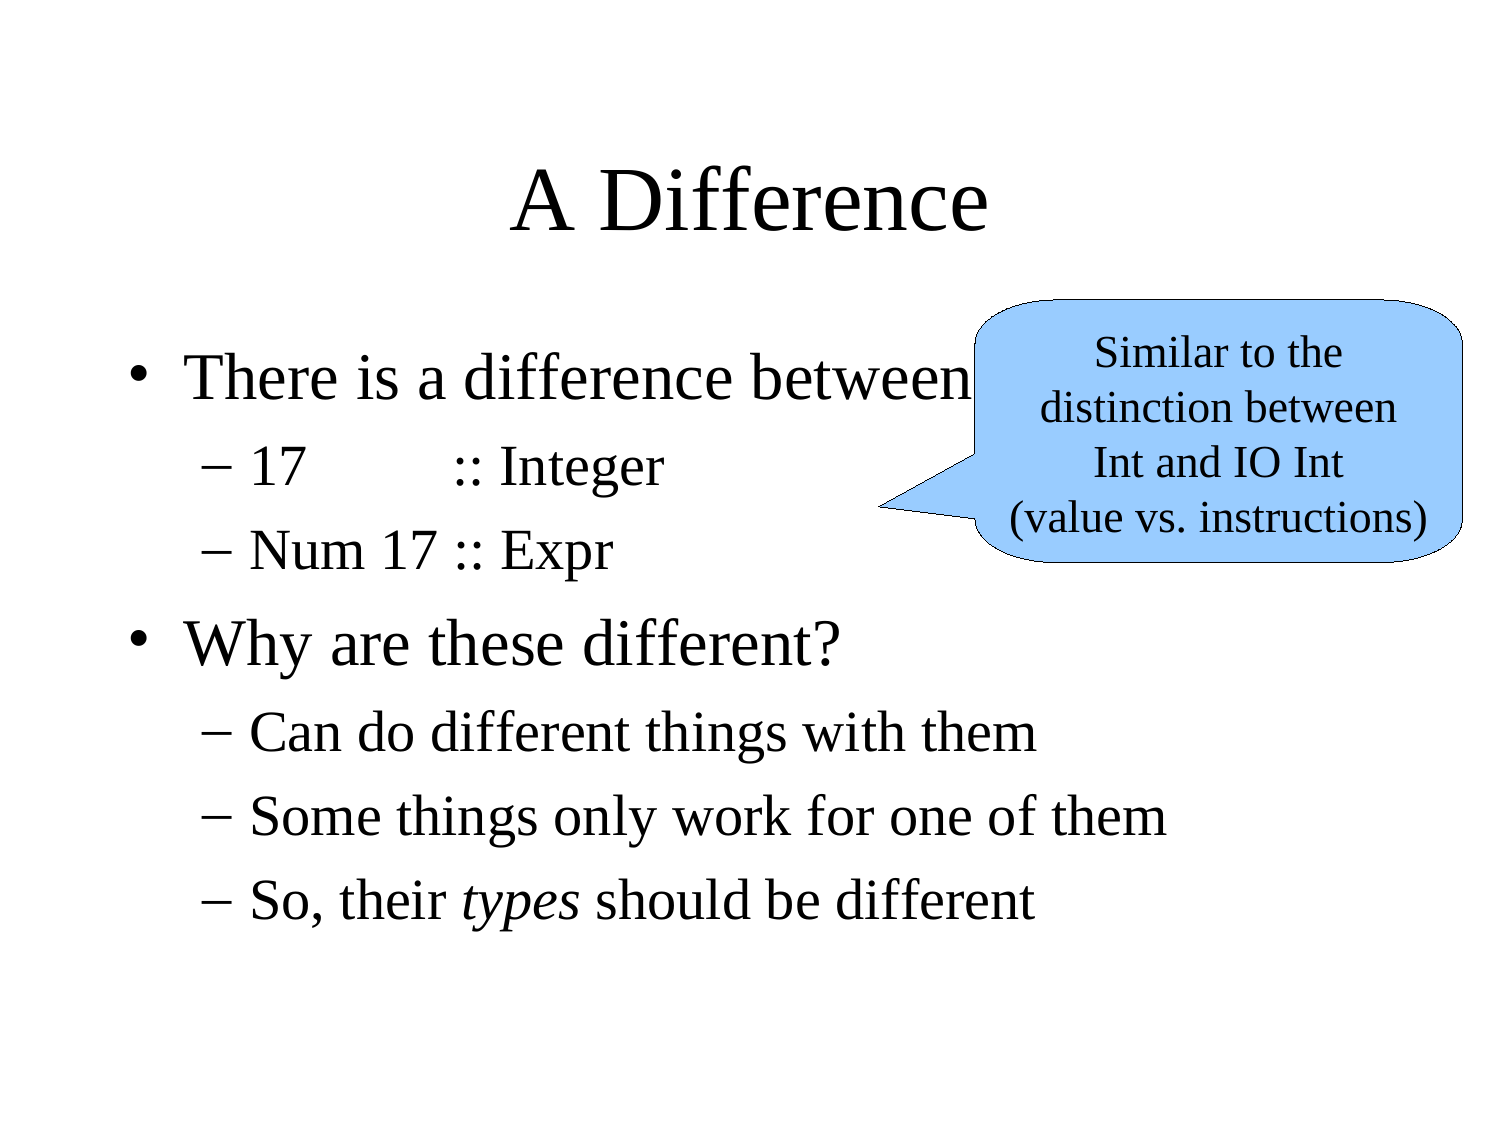

# A Difference
Similar to the
distinction between
Int and IO Int
(value vs. instructions)
There is a difference between
17 :: Integer
Num 17 :: Expr
Why are these different?
Can do different things with them
Some things only work for one of them
So, their types should be different